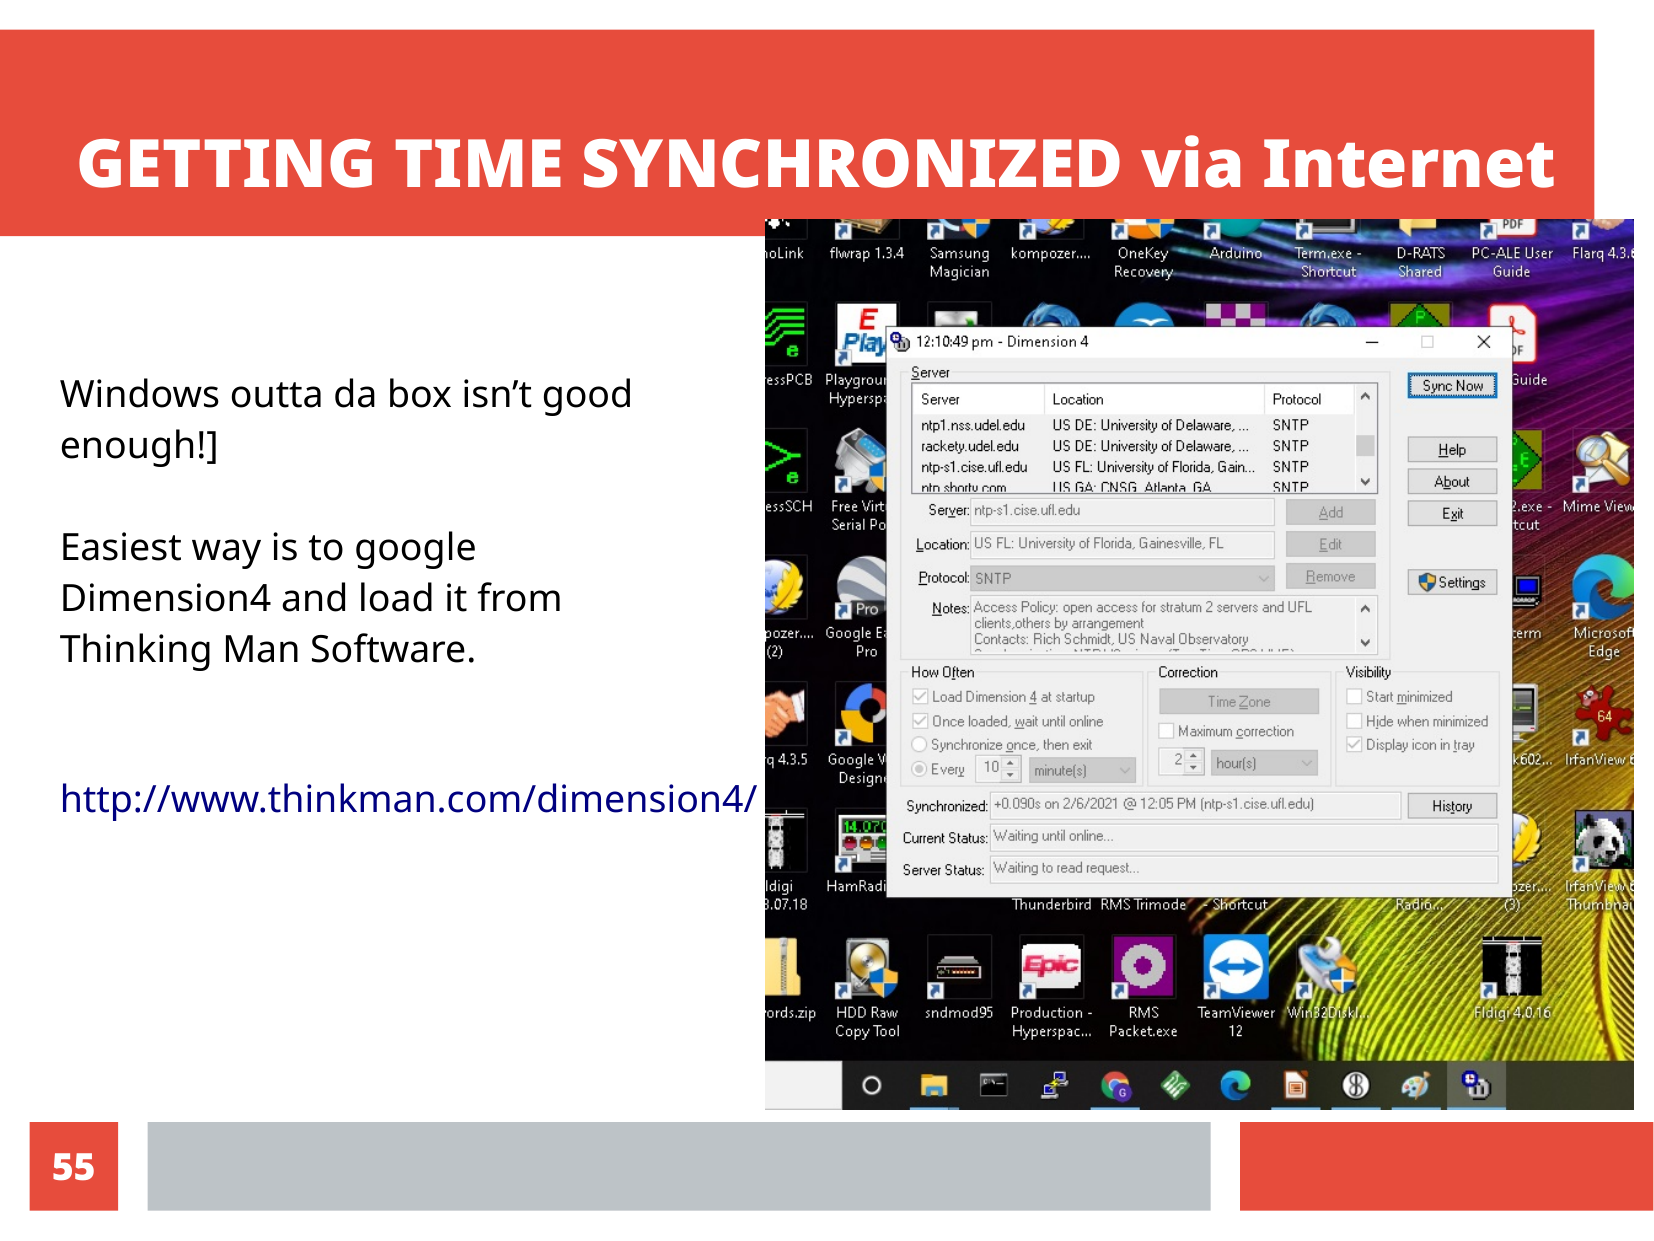

# GETTING TIME SYNCHRONIZED via Internet
Windows outta da box isn’t good enough!]
Easiest way is to google Dimension4 and load it from Thinking Man Software.
http://www.thinkman.com/dimension4/
55